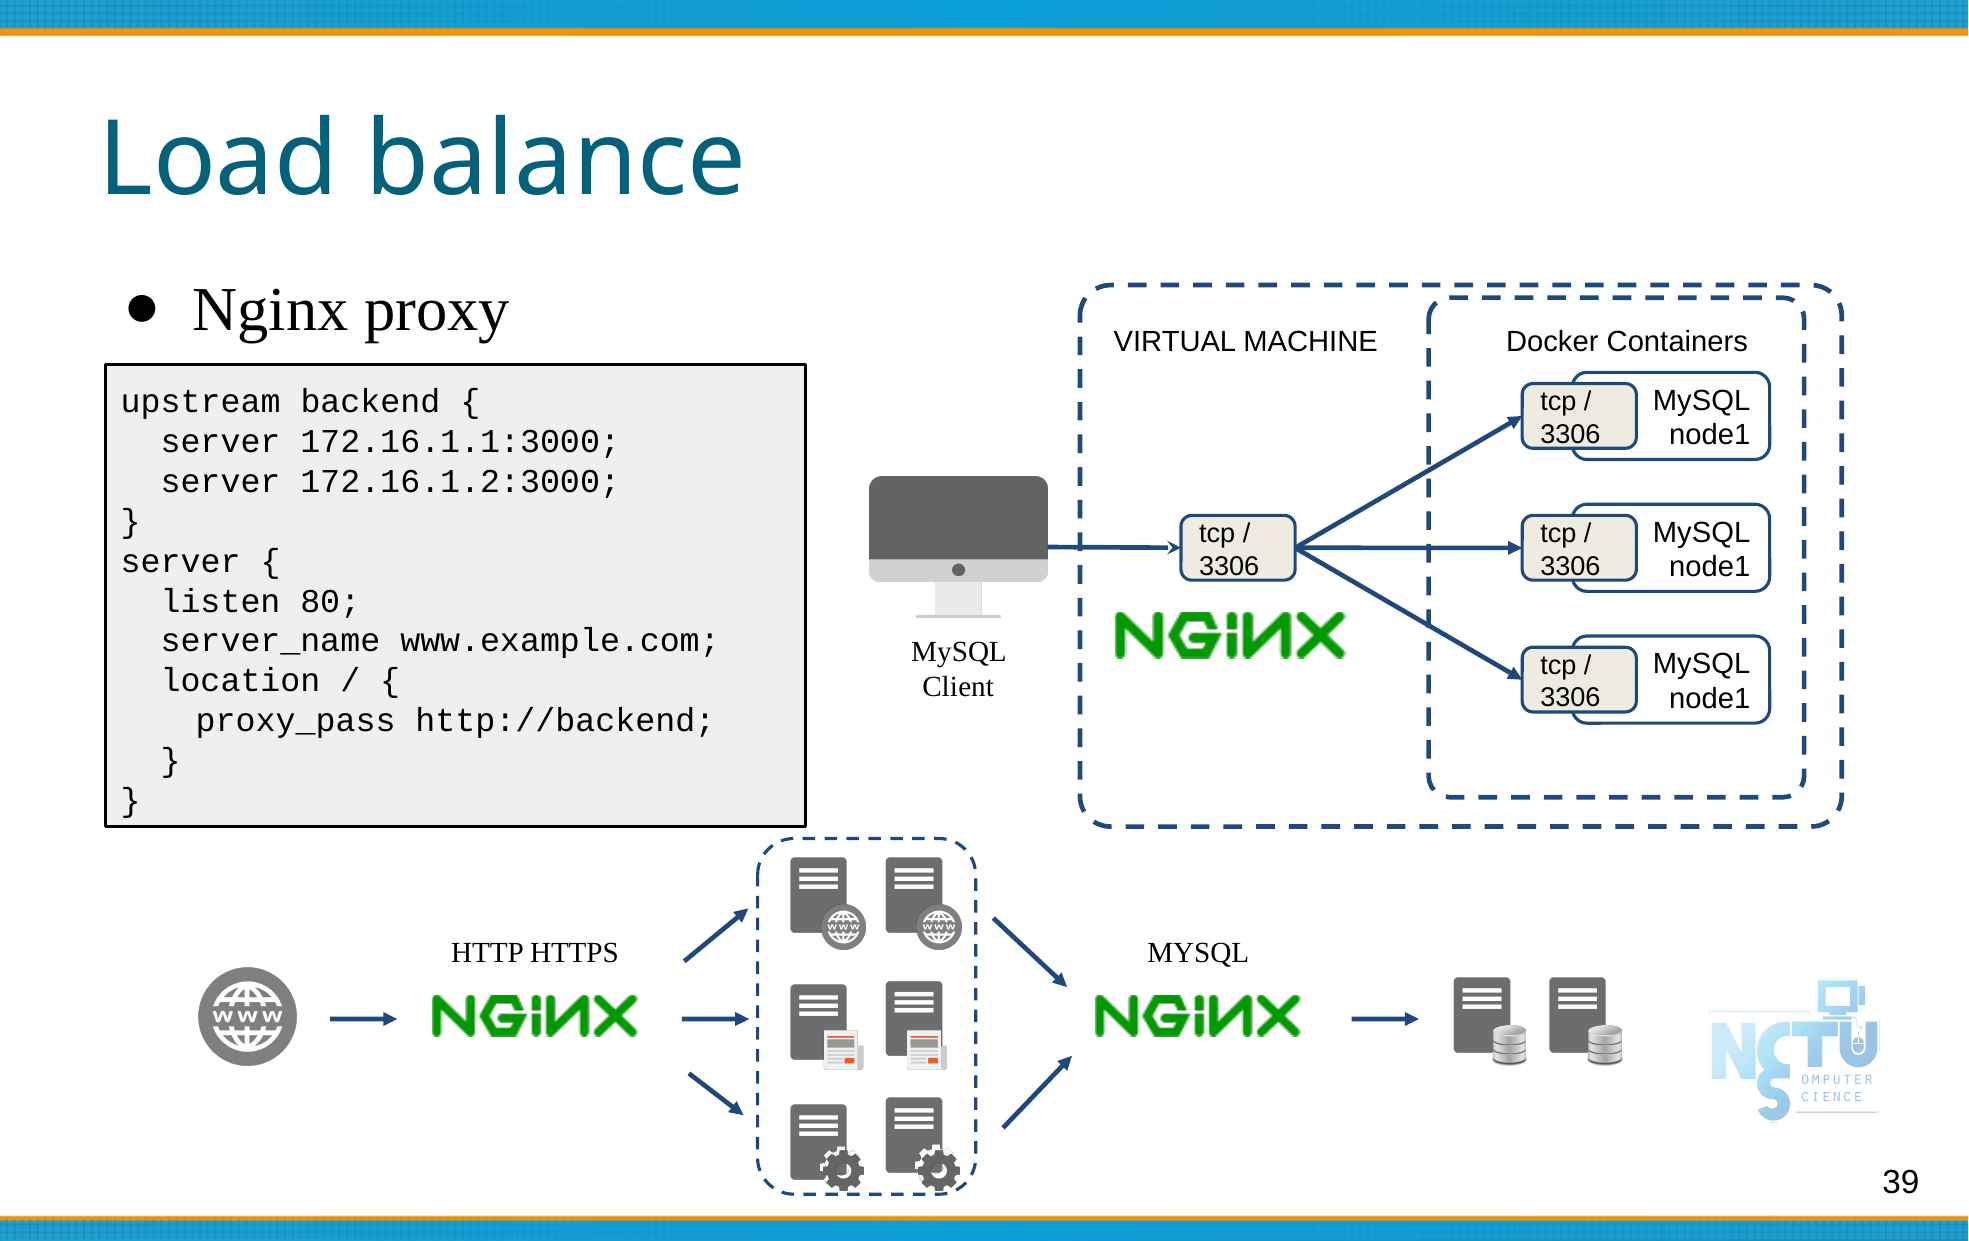

# Load balance
Nginx proxy
VIRTUAL MACHINE
Docker Containers
MySQL
node1
tcp /
3306
MySQL Client
MySQL
node1
tcp /
3306
tcp /
3306
MySQL
node1
tcp /
3306
upstream backend {
 server 172.16.1.1:3000;
 server 172.16.1.2:3000;
}
server {
 listen 80;
 server_name www.example.com;
 location / {
	proxy_pass http://backend;
 }
}
HTTP HTTPS
MYSQL